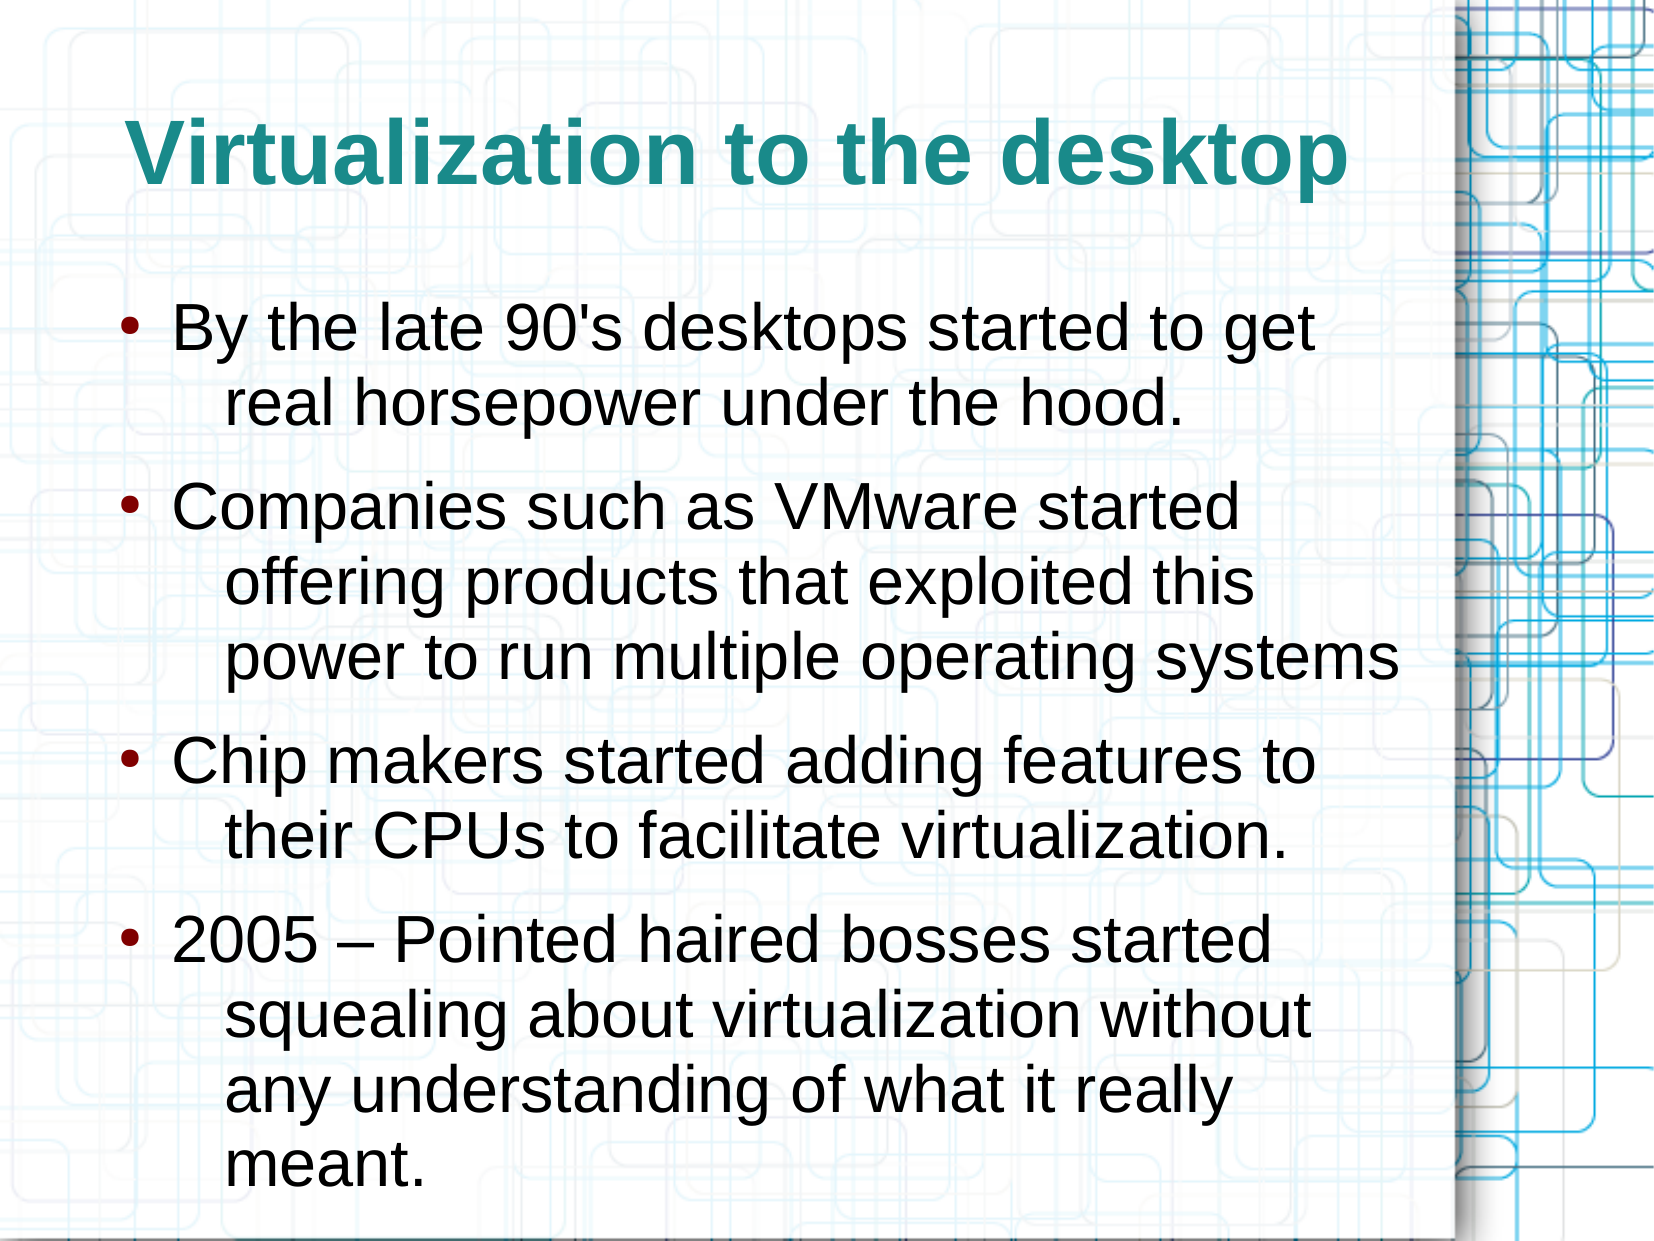

# Virtualization to the desktop
By the late 90's desktops started to get real horsepower under the hood.
Companies such as VMware started offering products that exploited this power to run multiple operating systems
Chip makers started adding features to their CPUs to facilitate virtualization.
2005 – Pointed haired bosses started squealing about virtualization without any understanding of what it really meant.